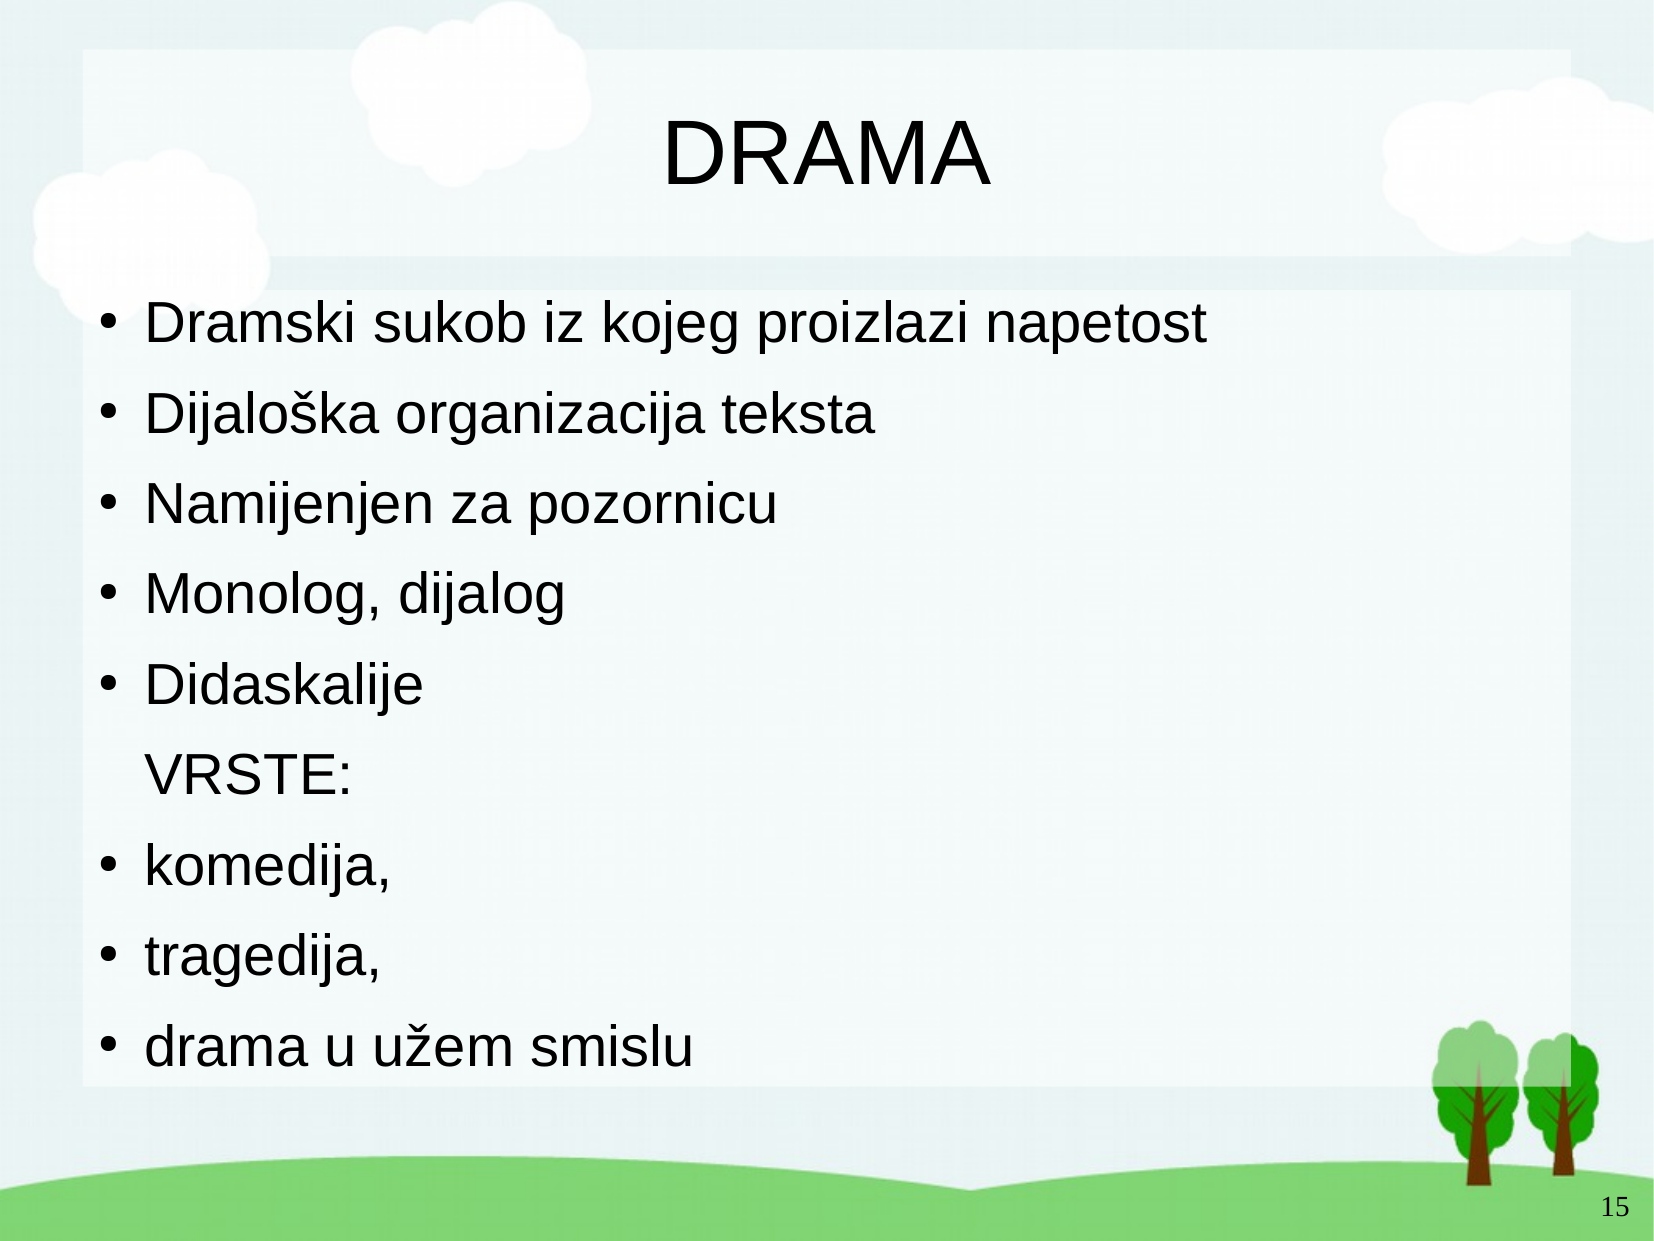

# DRAMA
Dramski sukob iz kojeg proizlazi napetost
Dijaloška organizacija teksta
Namijenjen za pozornicu
Monolog, dijalog
Didaskalije
VRSTE:
komedija,
tragedija,
drama u užem smislu
15